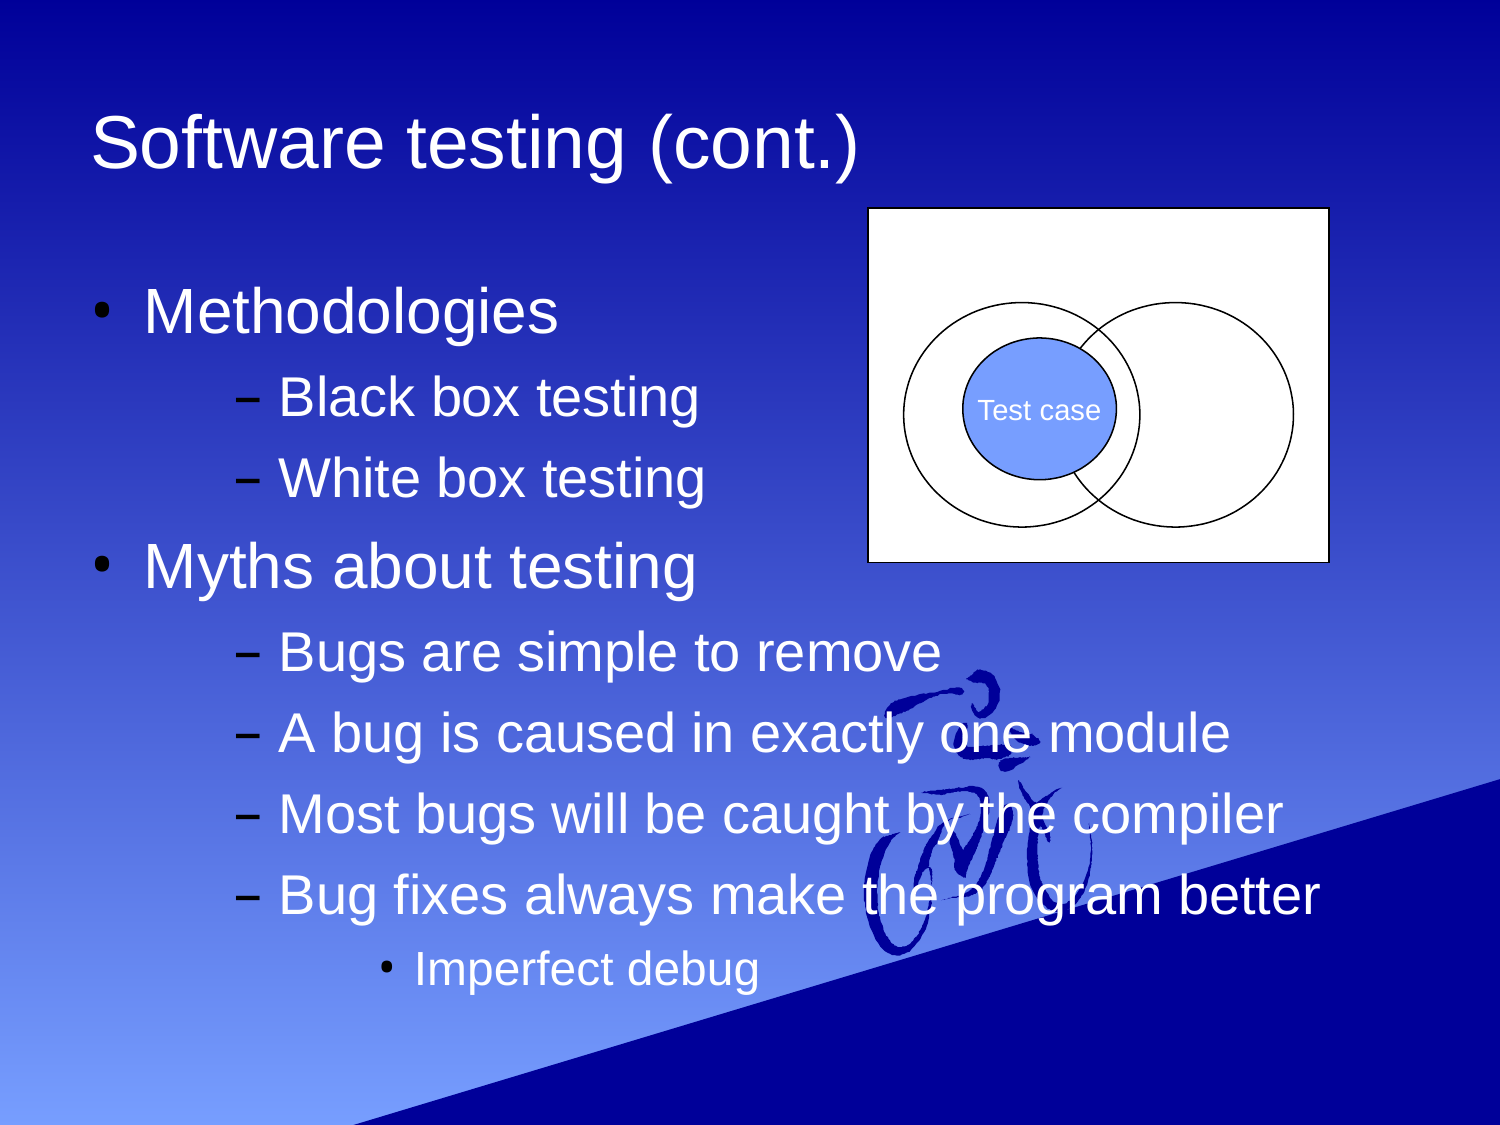

# Software testing (cont.)
Specified
Programmed
Methodologies
Black box testing
White box testing
Myths about testing
Bugs are simple to remove
A bug is caused in exactly one module
Most bugs will be caught by the compiler
Bug fixes always make the program better
Imperfect debug
Test case